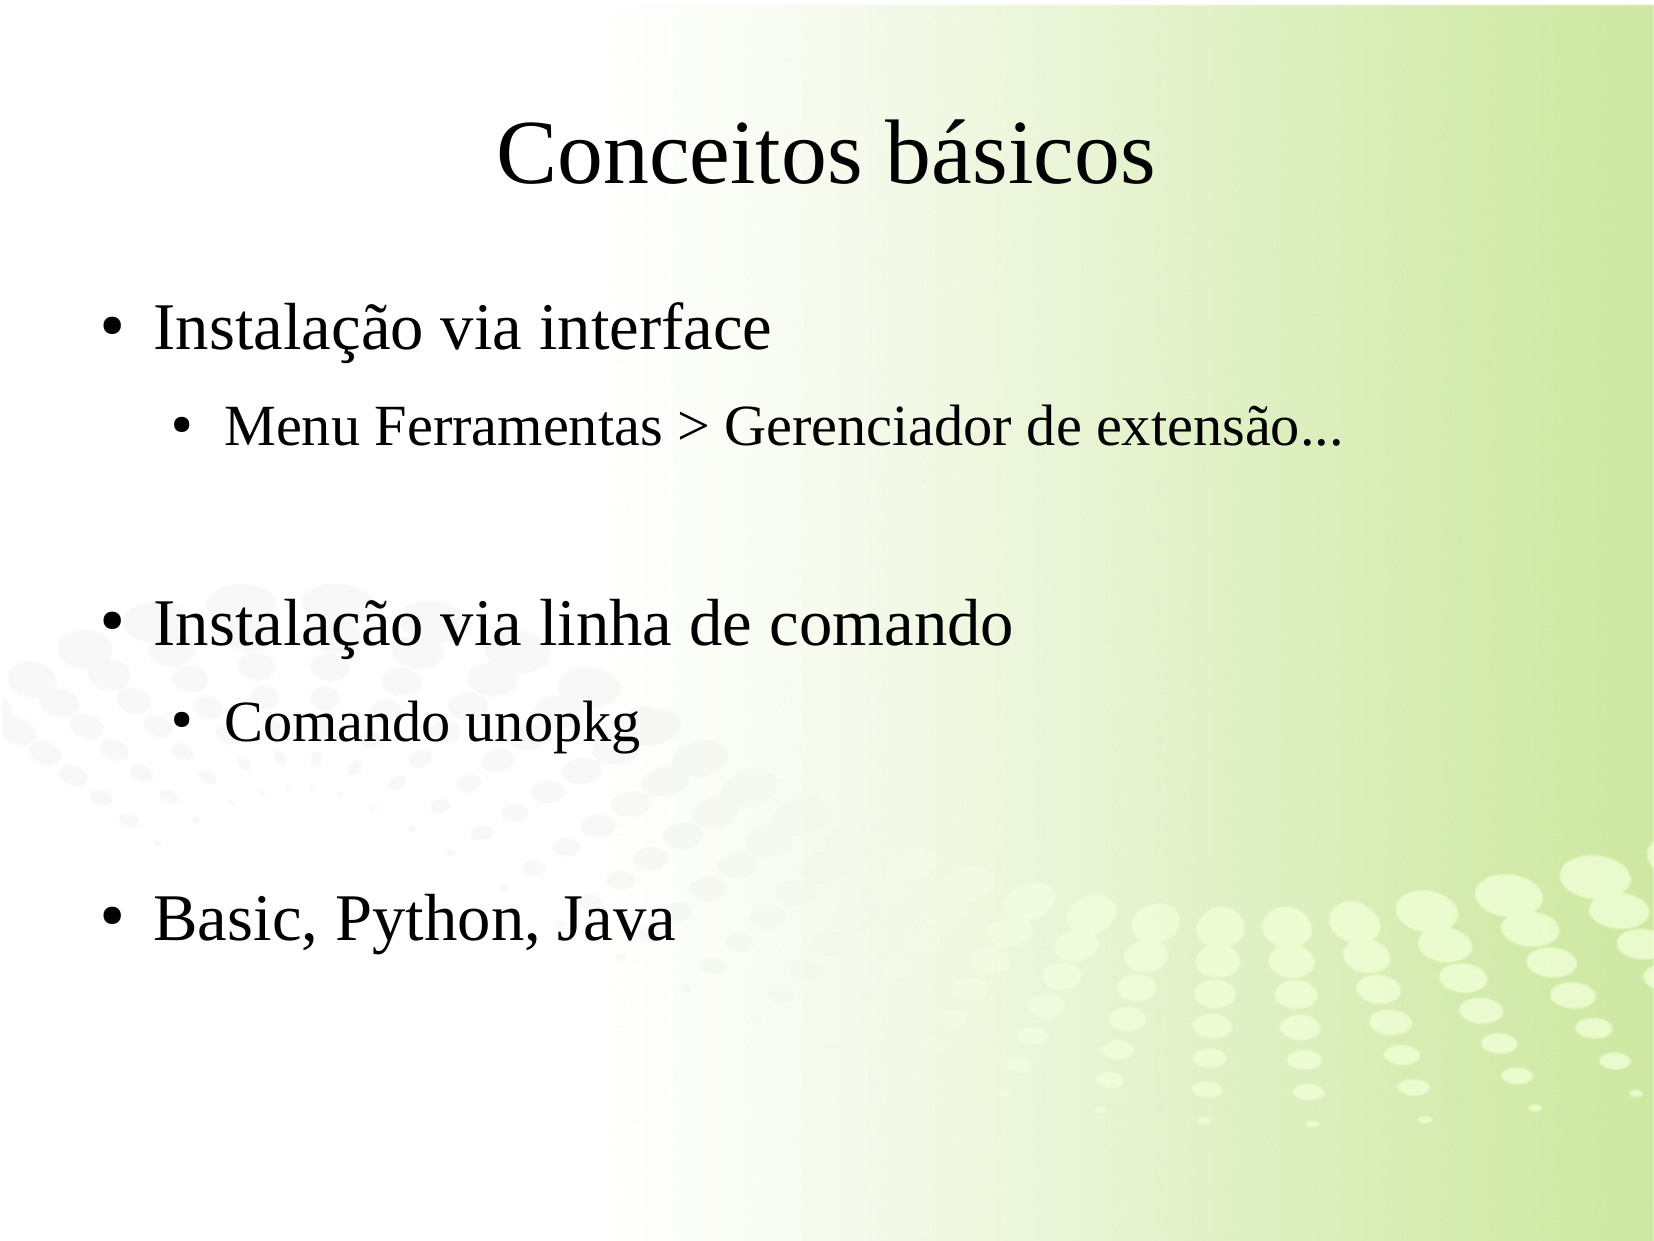

# Conceitos básicos
Instalação via interface
Menu Ferramentas > Gerenciador de extensão...
Instalação via linha de comando
Comando unopkg
Basic, Python, Java